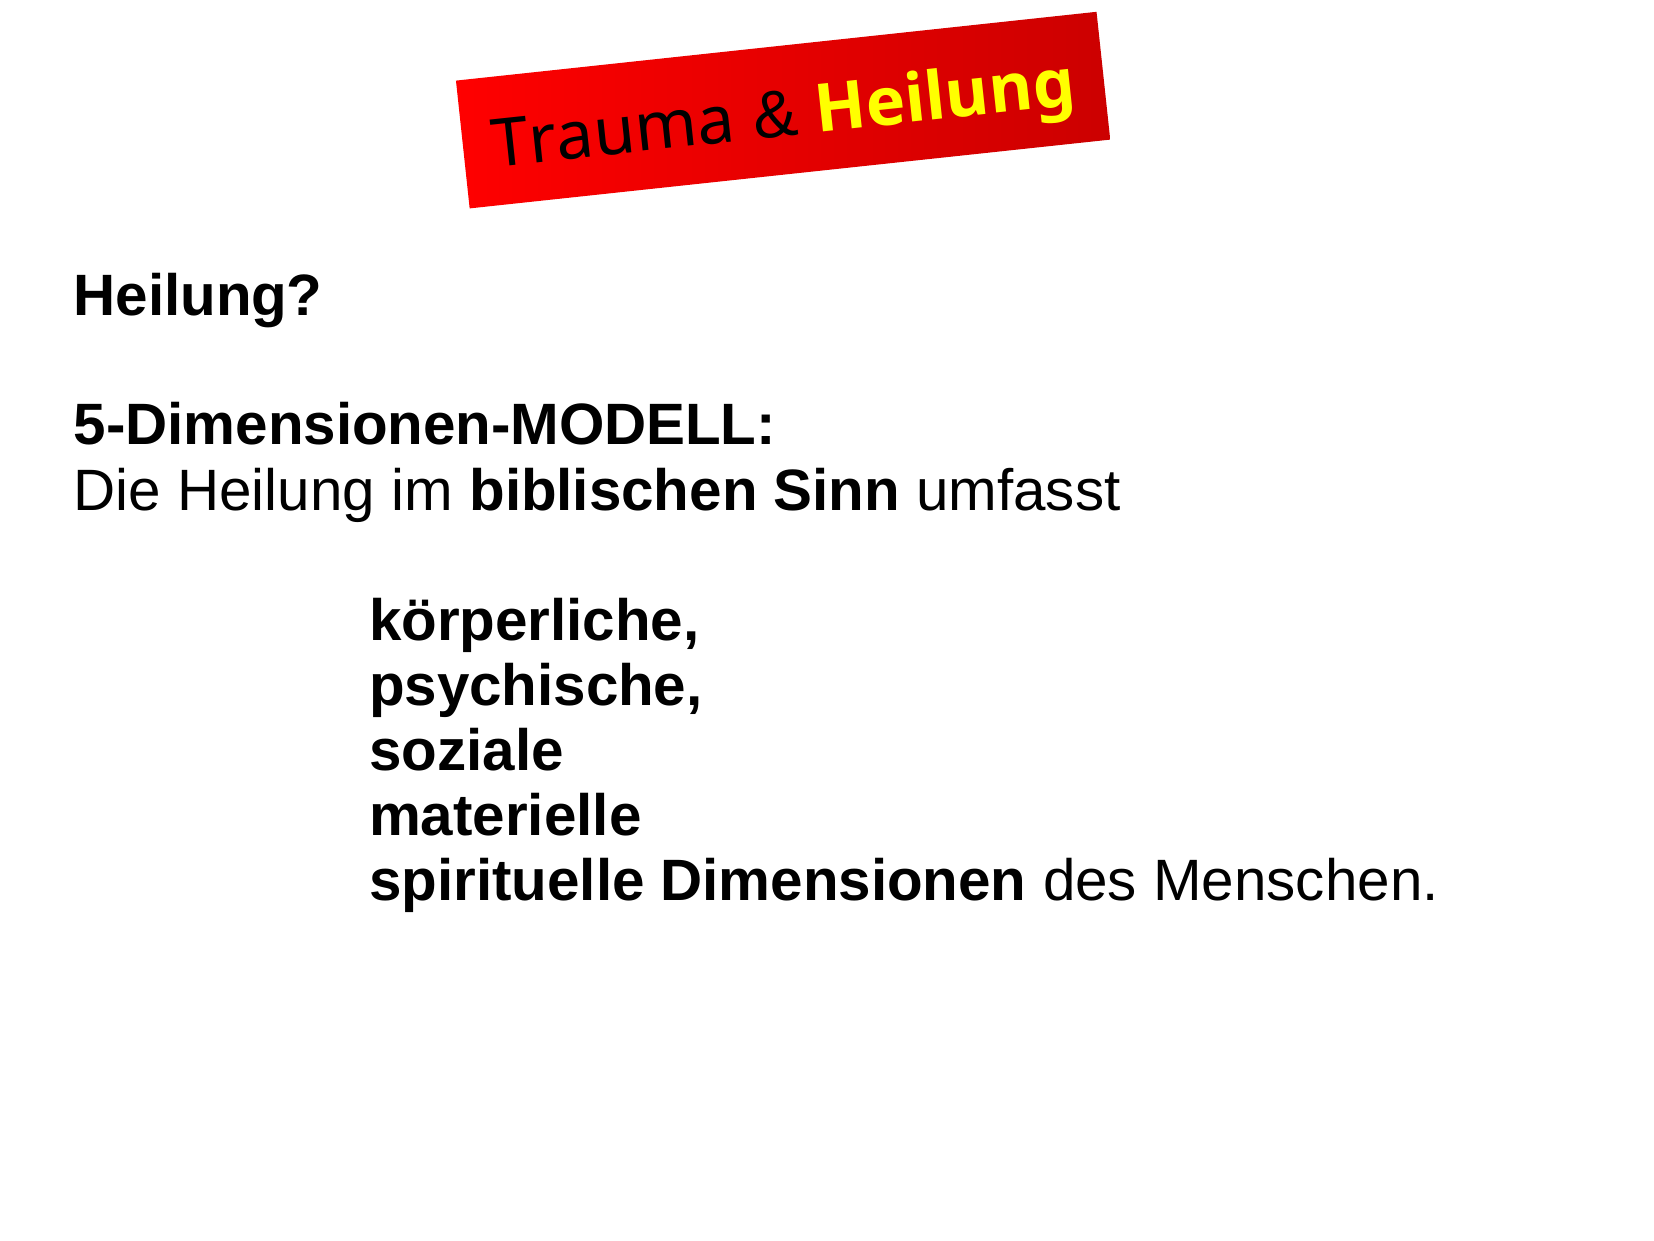

# Trauma & Heilung
Heilung?
5-Dimensionen-MODELL:
Die Heilung im biblischen Sinn umfasst
				körperliche,
				psychische,
				soziale
				materielle
				spirituelle Dimensionen des Menschen.